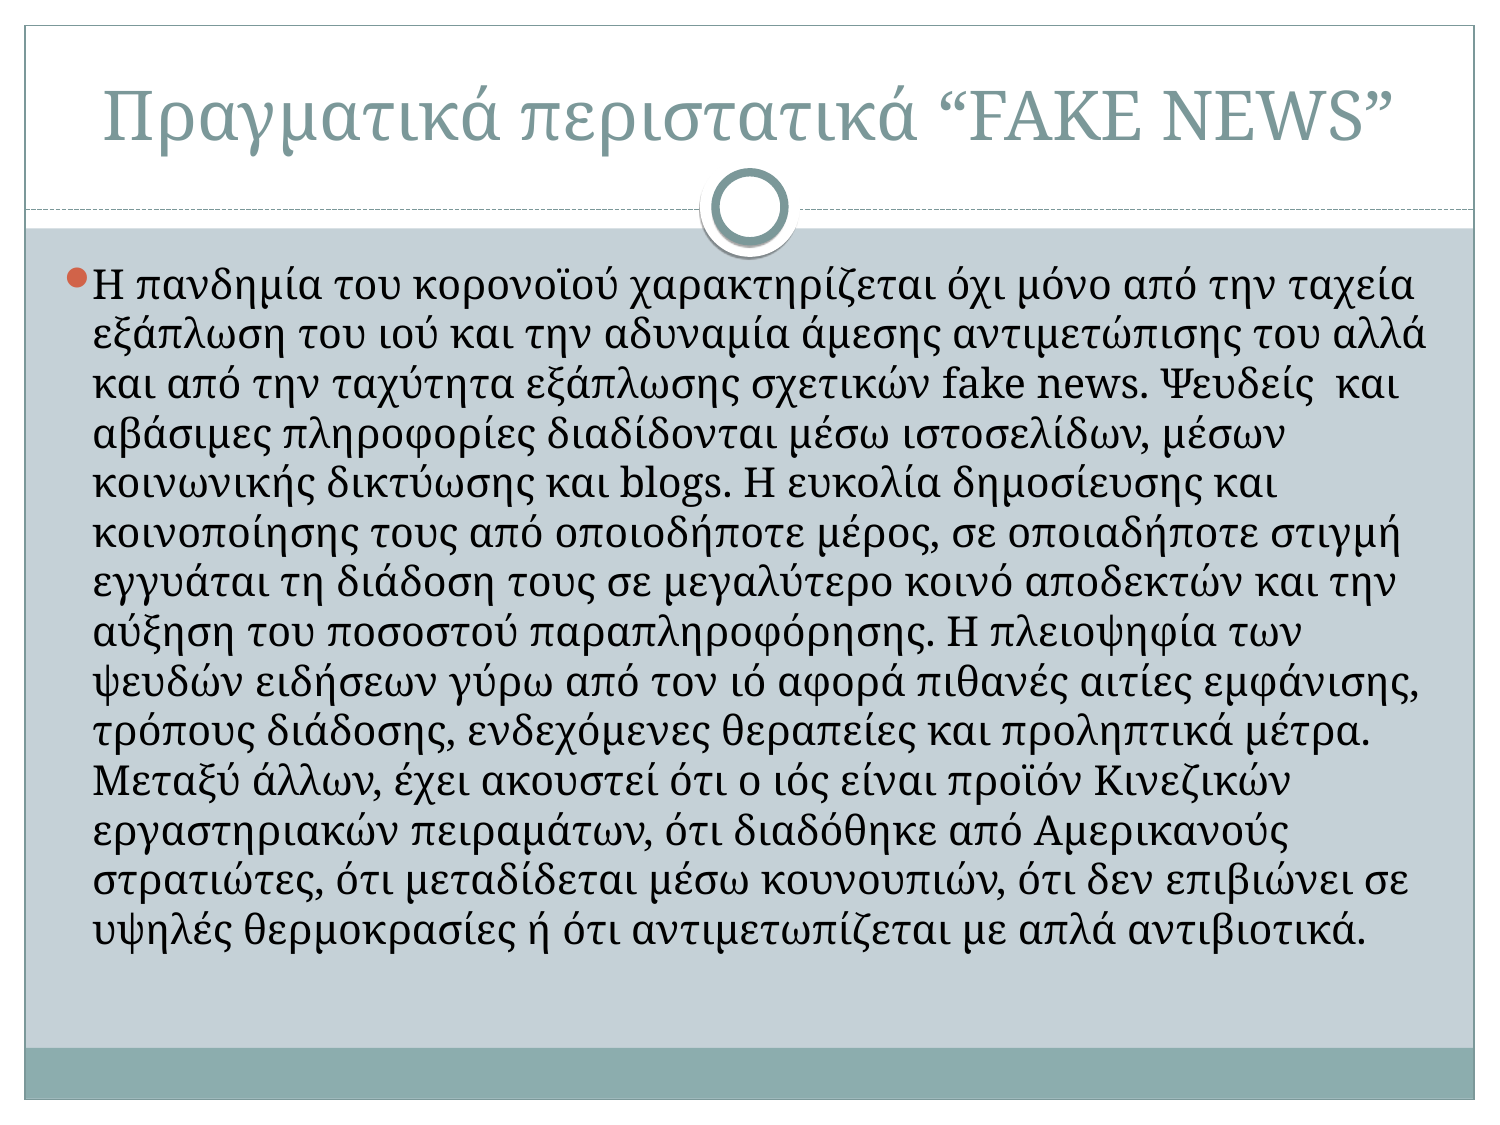

# Πραγματικά περιστατικά “FAKE NEWS”
Η πανδημία του κορονοϊού χαρακτηρίζεται όχι μόνο από την ταχεία εξάπλωση του ιού και την αδυναμία άμεσης αντιμετώπισης του αλλά και από την ταχύτητα εξάπλωσης σχετικών fake news. Ψευδείς και αβάσιμες πληροφορίες διαδίδονται μέσω ιστοσελίδων, μέσων κοινωνικής δικτύωσης και blogs. Η ευκολία δημοσίευσης και κοινοποίησης τους από οποιοδήποτε μέρος, σε οποιαδήποτε στιγμή εγγυάται τη διάδοση τους σε μεγαλύτερο κοινό αποδεκτών και την αύξηση του ποσοστού παραπληροφόρησης. Η πλειοψηφία των ψευδών ειδήσεων γύρω από τον ιό αφορά πιθανές αιτίες εμφάνισης, τρόπους διάδοσης, ενδεχόμενες θεραπείες και προληπτικά μέτρα. Μεταξύ άλλων, έχει ακουστεί ότι ο ιός είναι προϊόν Κινεζικών εργαστηριακών πειραμάτων, ότι διαδόθηκε από Αμερικανούς στρατιώτες, ότι μεταδίδεται μέσω κουνουπιών, ότι δεν επιβιώνει σε υψηλές θερμοκρασίες ή ότι αντιμετωπίζεται με απλά αντιβιοτικά.